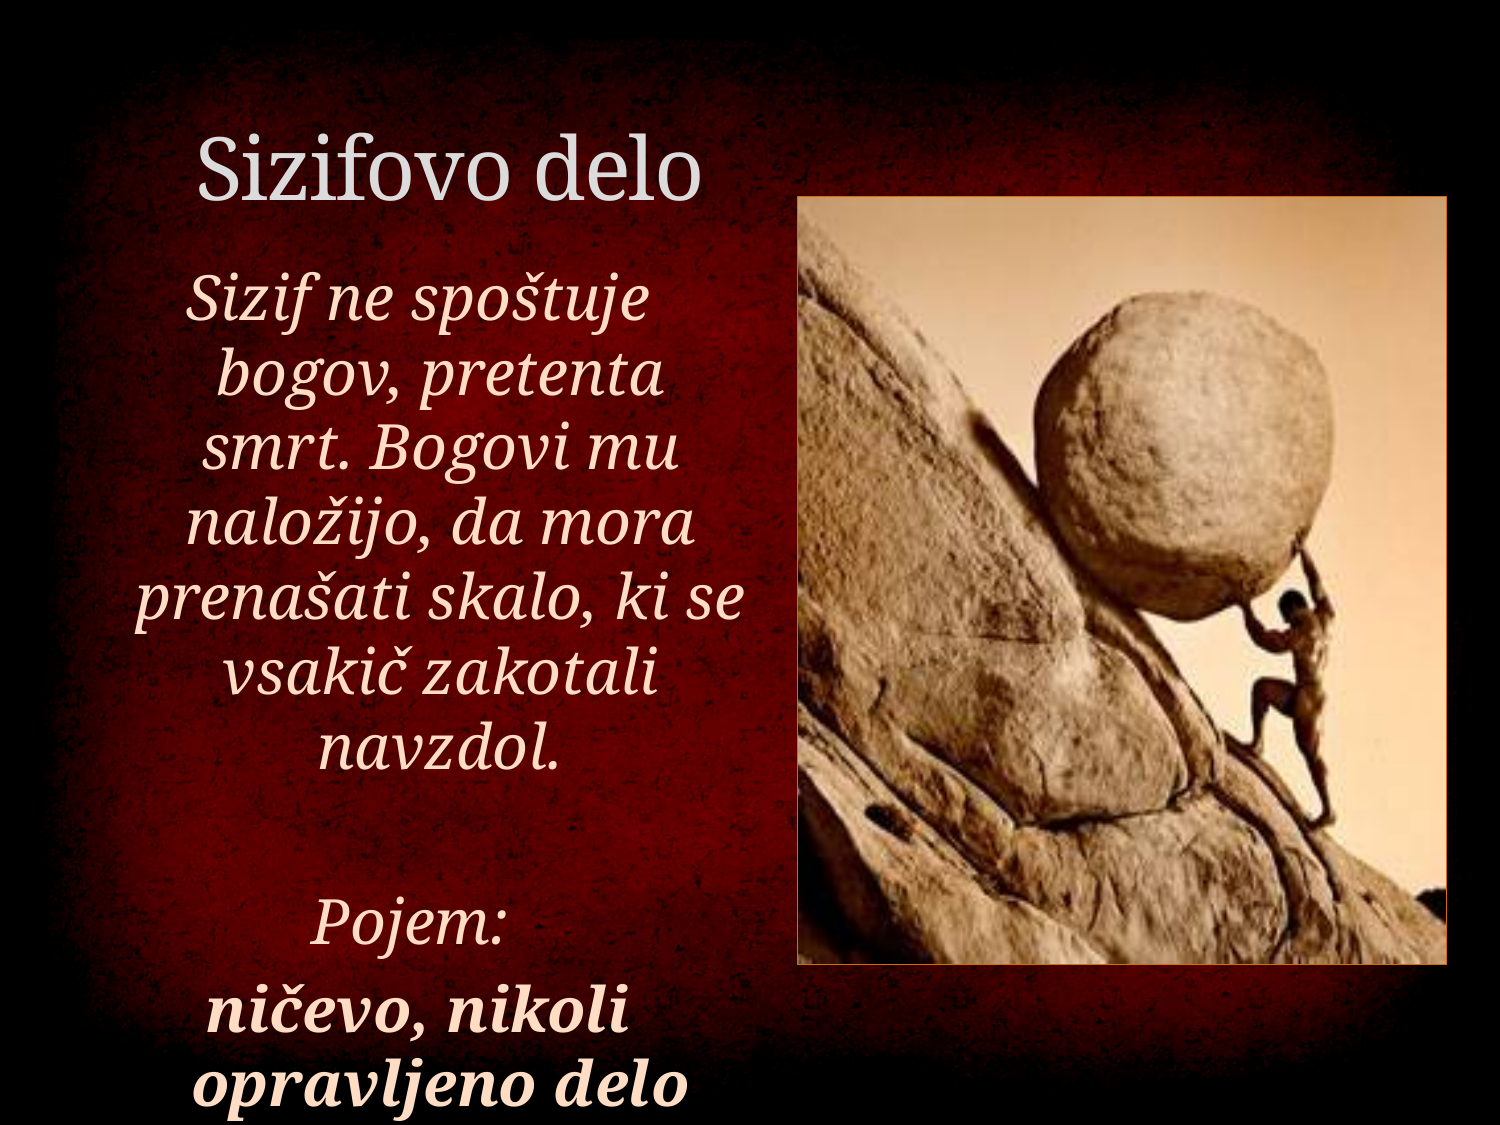

Sizifovo delo
# Sizif ne spoštuje bogov, pretenta smrt. Bogovi mu naložijo, da mora prenašati skalo, ki se vsakič zakotali navzdol.
Pojem:
ničevo, nikoli opravljeno delo